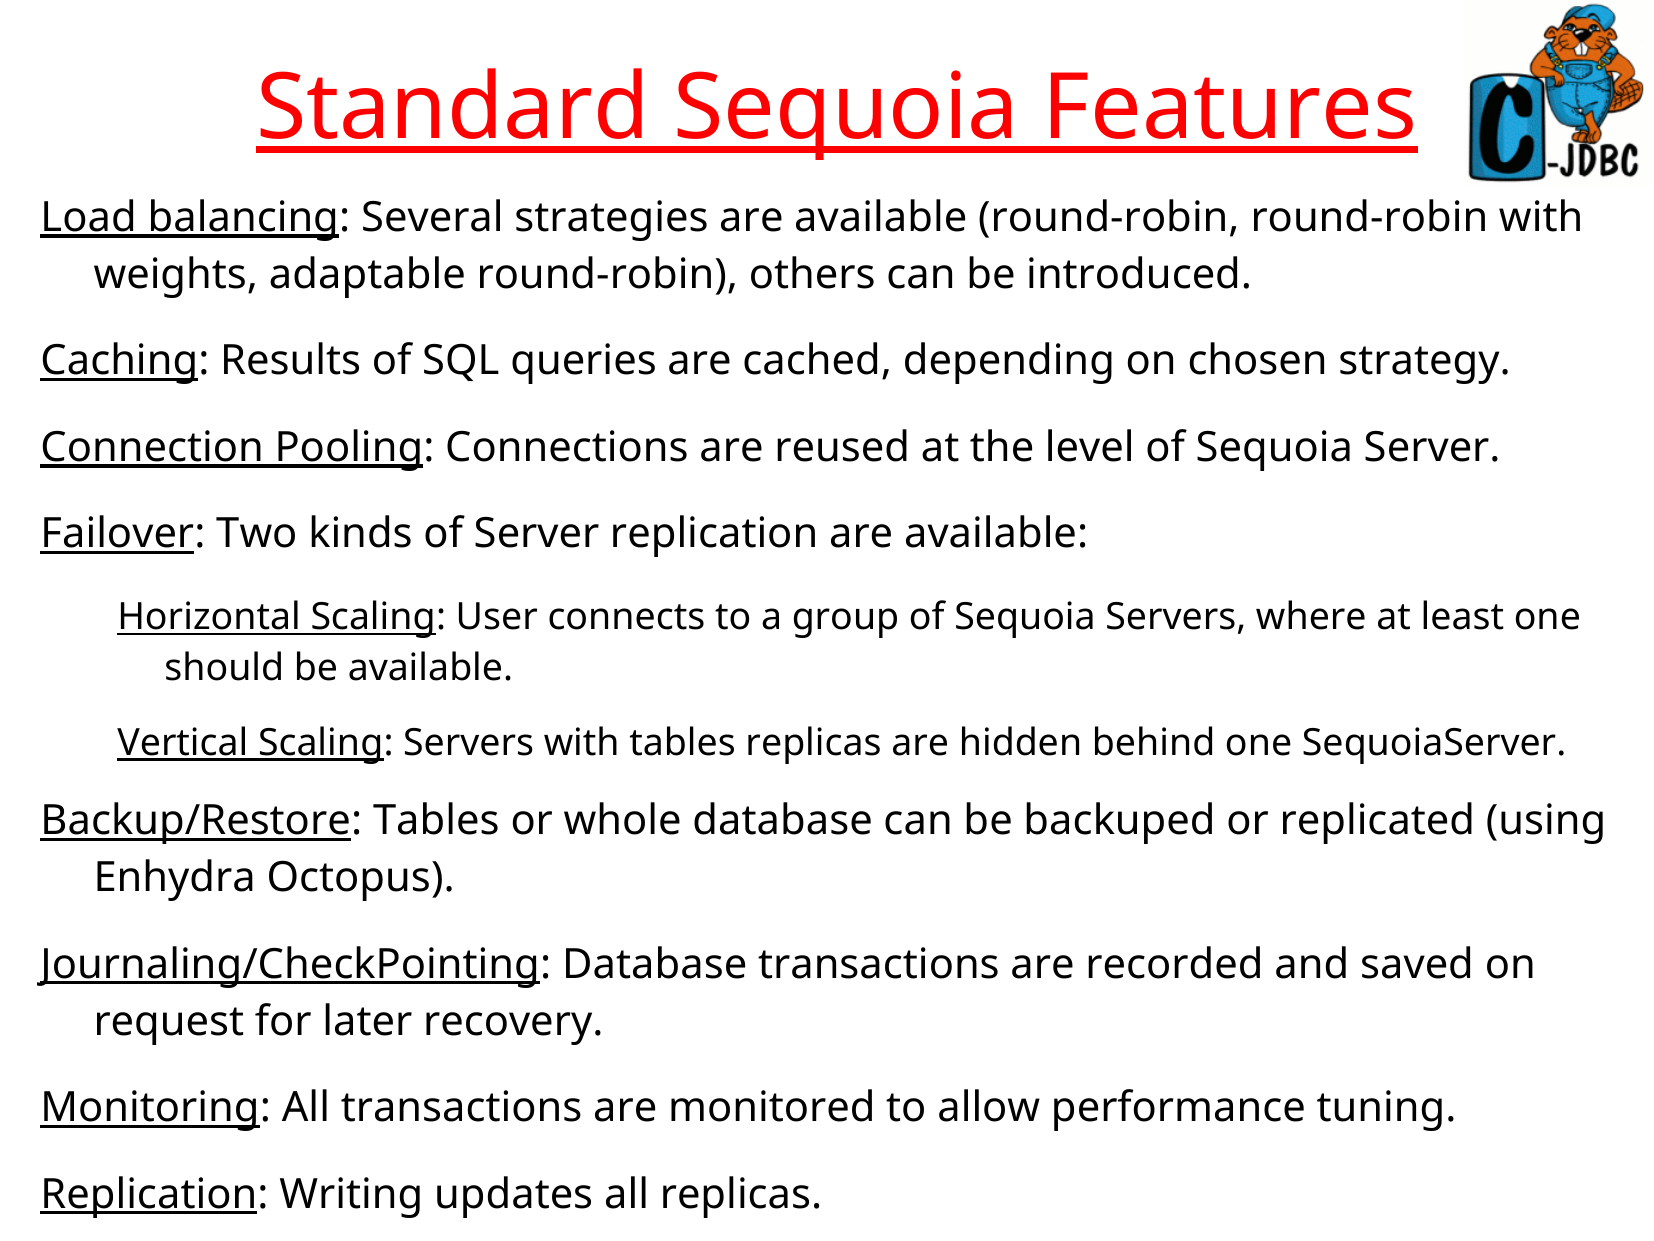

# Standard Sequoia Features
Load balancing: Several strategies are available (round-robin, round-robin with weights, adaptable round-robin), others can be introduced.
Caching: Results of SQL queries are cached, depending on chosen strategy.
Connection Pooling: Connections are reused at the level of Sequoia Server.
Failover: Two kinds of Server replication are available:
Horizontal Scaling: User connects to a group of Sequoia Servers, where at least one should be available.
Vertical Scaling: Servers with tables replicas are hidden behind one SequoiaServer.
Backup/Restore: Tables or whole database can be backuped or replicated (using Enhydra Octopus).
Journaling/CheckPointing: Database transactions are recorded and saved on request for later recovery.
Monitoring: All transactions are monitored to allow performance tuning.
Replication: Writing updates all replicas.
Authentication: Sequoia Server maps user credentials to all backend Servers.